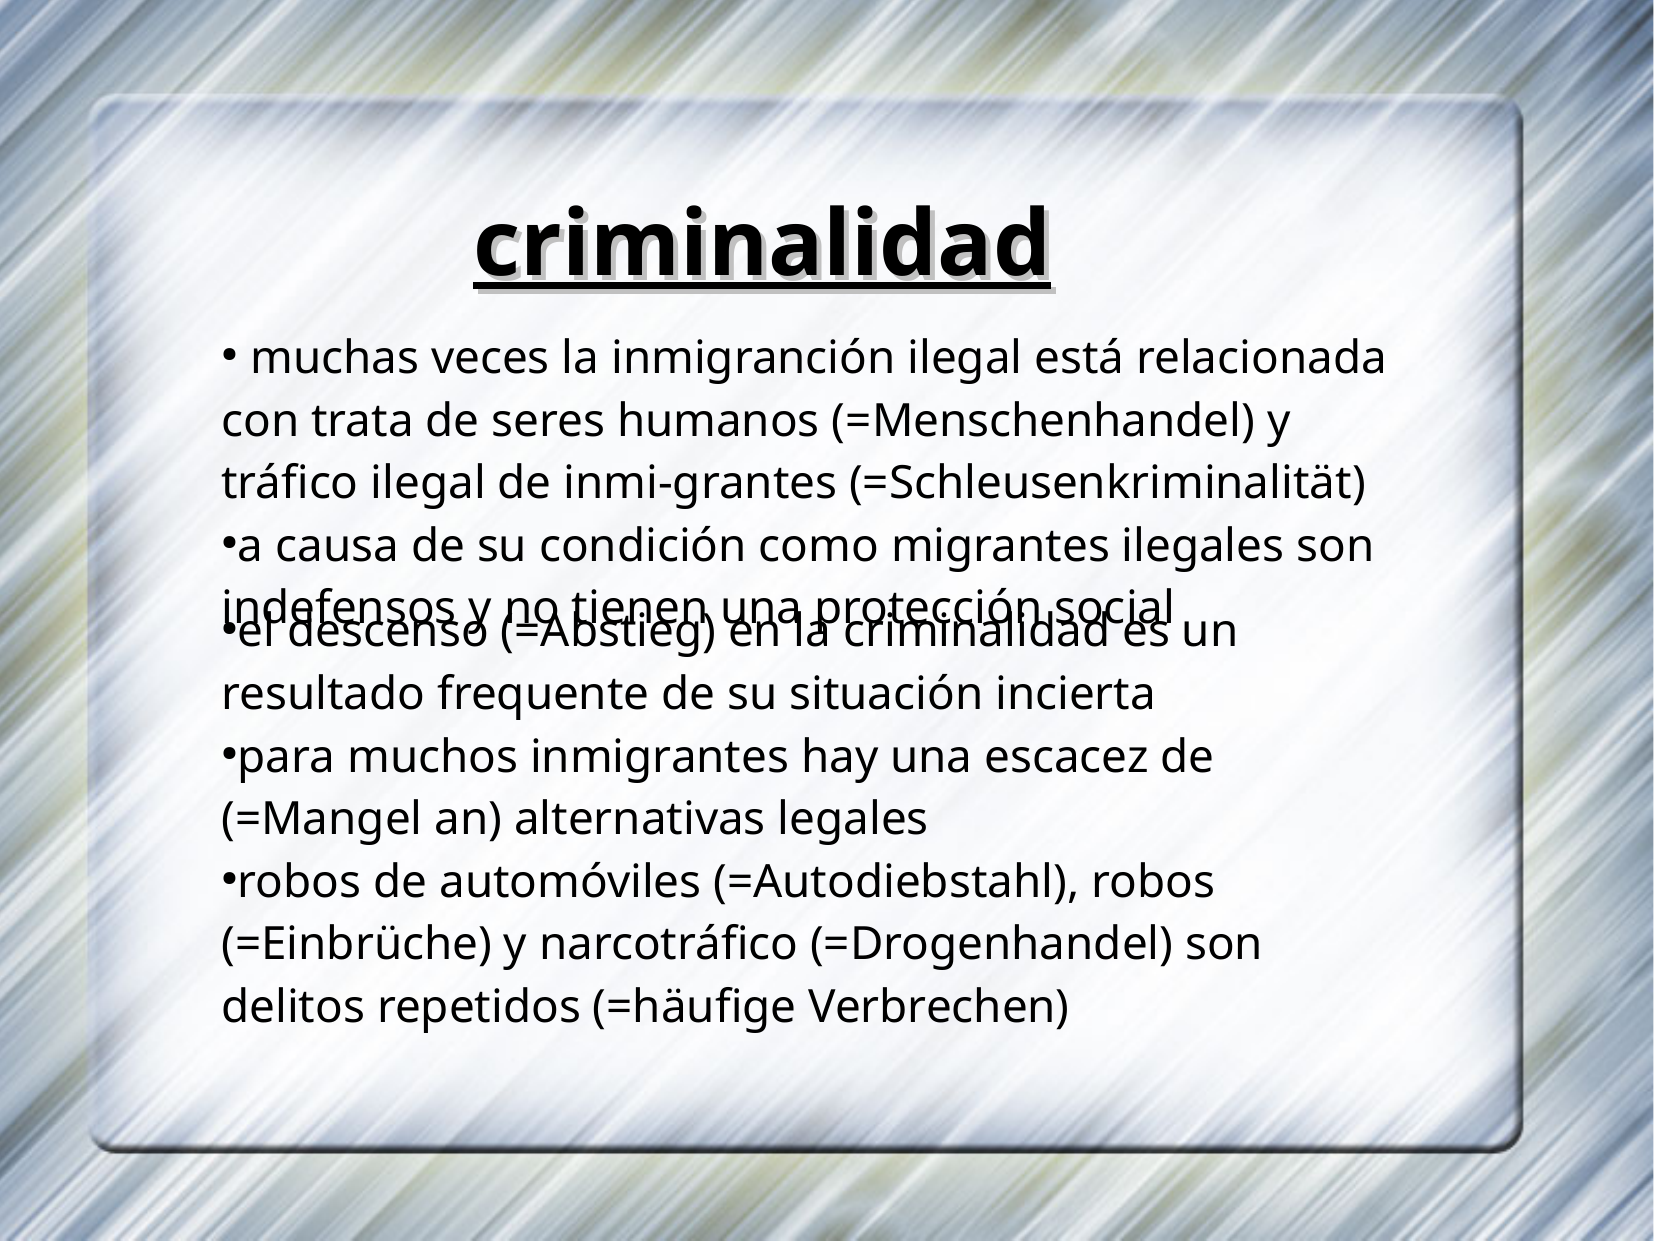

criminalidad
 muchas veces la inmigranción ilegal está relacionada con trata de seres humanos (=Menschenhandel) y tráfico ilegal de inmi-grantes (=Schleusenkriminalität)
a causa de su condición como migrantes ilegales son indefensos y no tienen una protección social
el descenso (=Abstieg) en la criminalidad es un resultado frequente de su situación incierta
para muchos inmigrantes hay una escacez de (=Mangel an) alternativas legales
robos de automóviles (=Autodiebstahl), robos (=Einbrüche) y narcotráfico (=Drogenhandel) son delitos repetidos (=häufige Verbrechen)